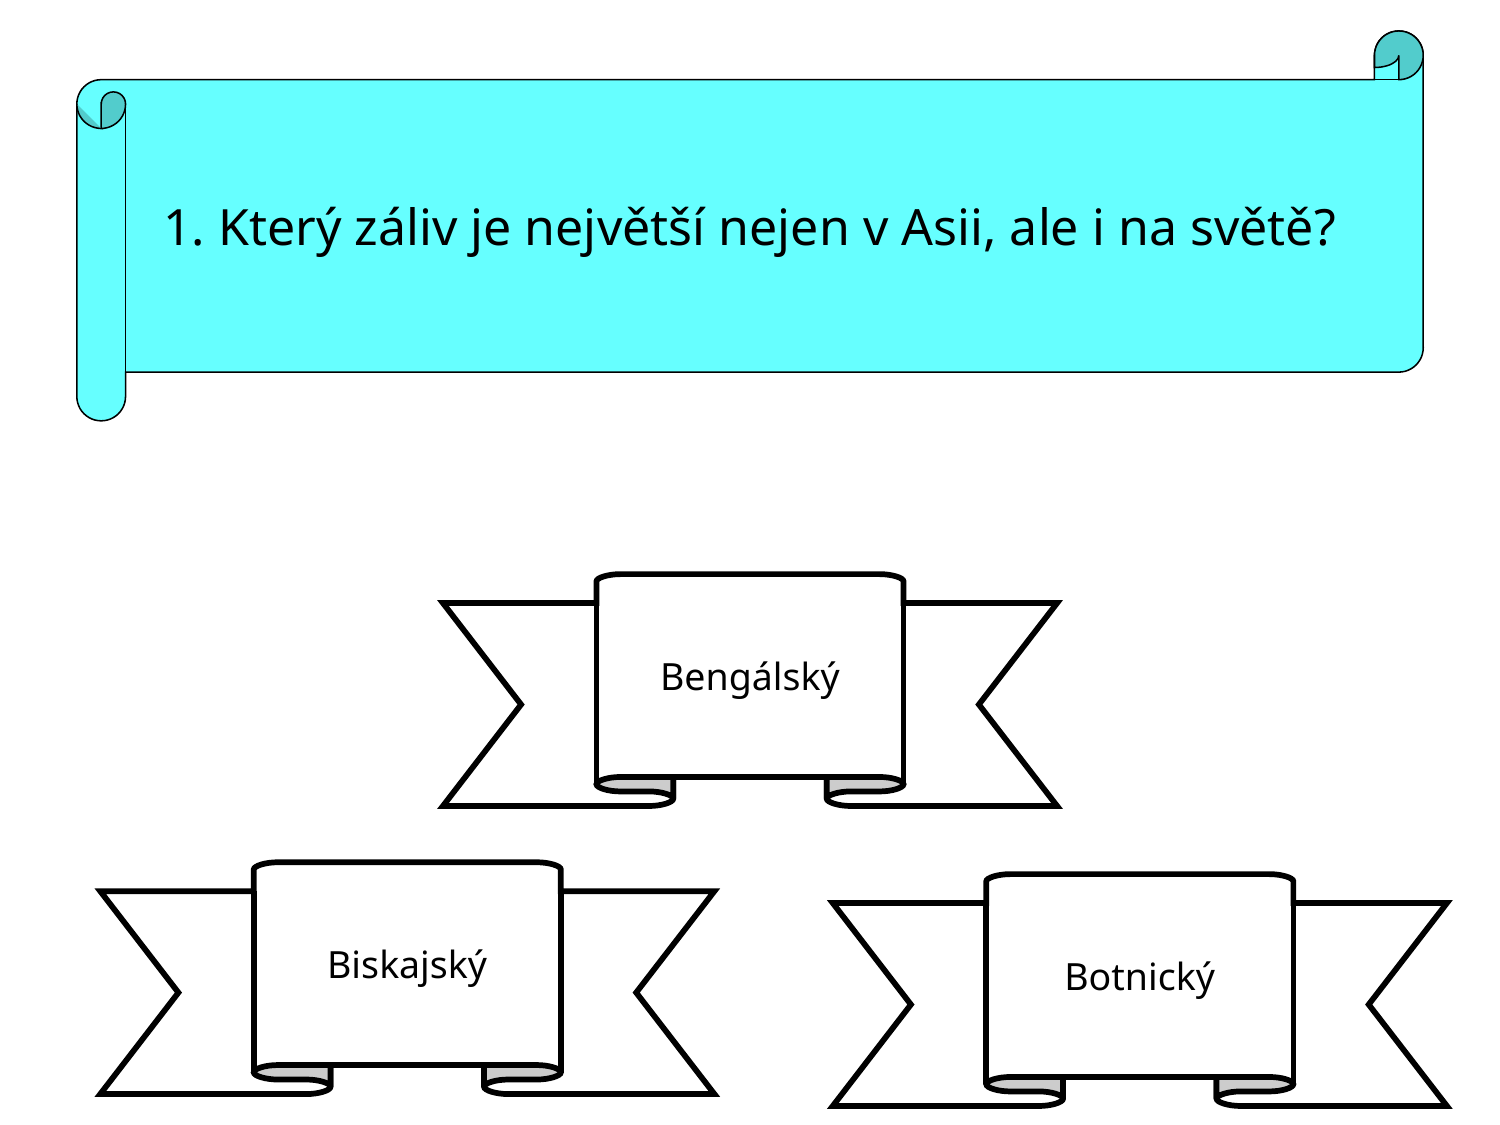

1. Který záliv je největší nejen v Asii, ale i na světě?
Bengálský
Biskajský
Botnický